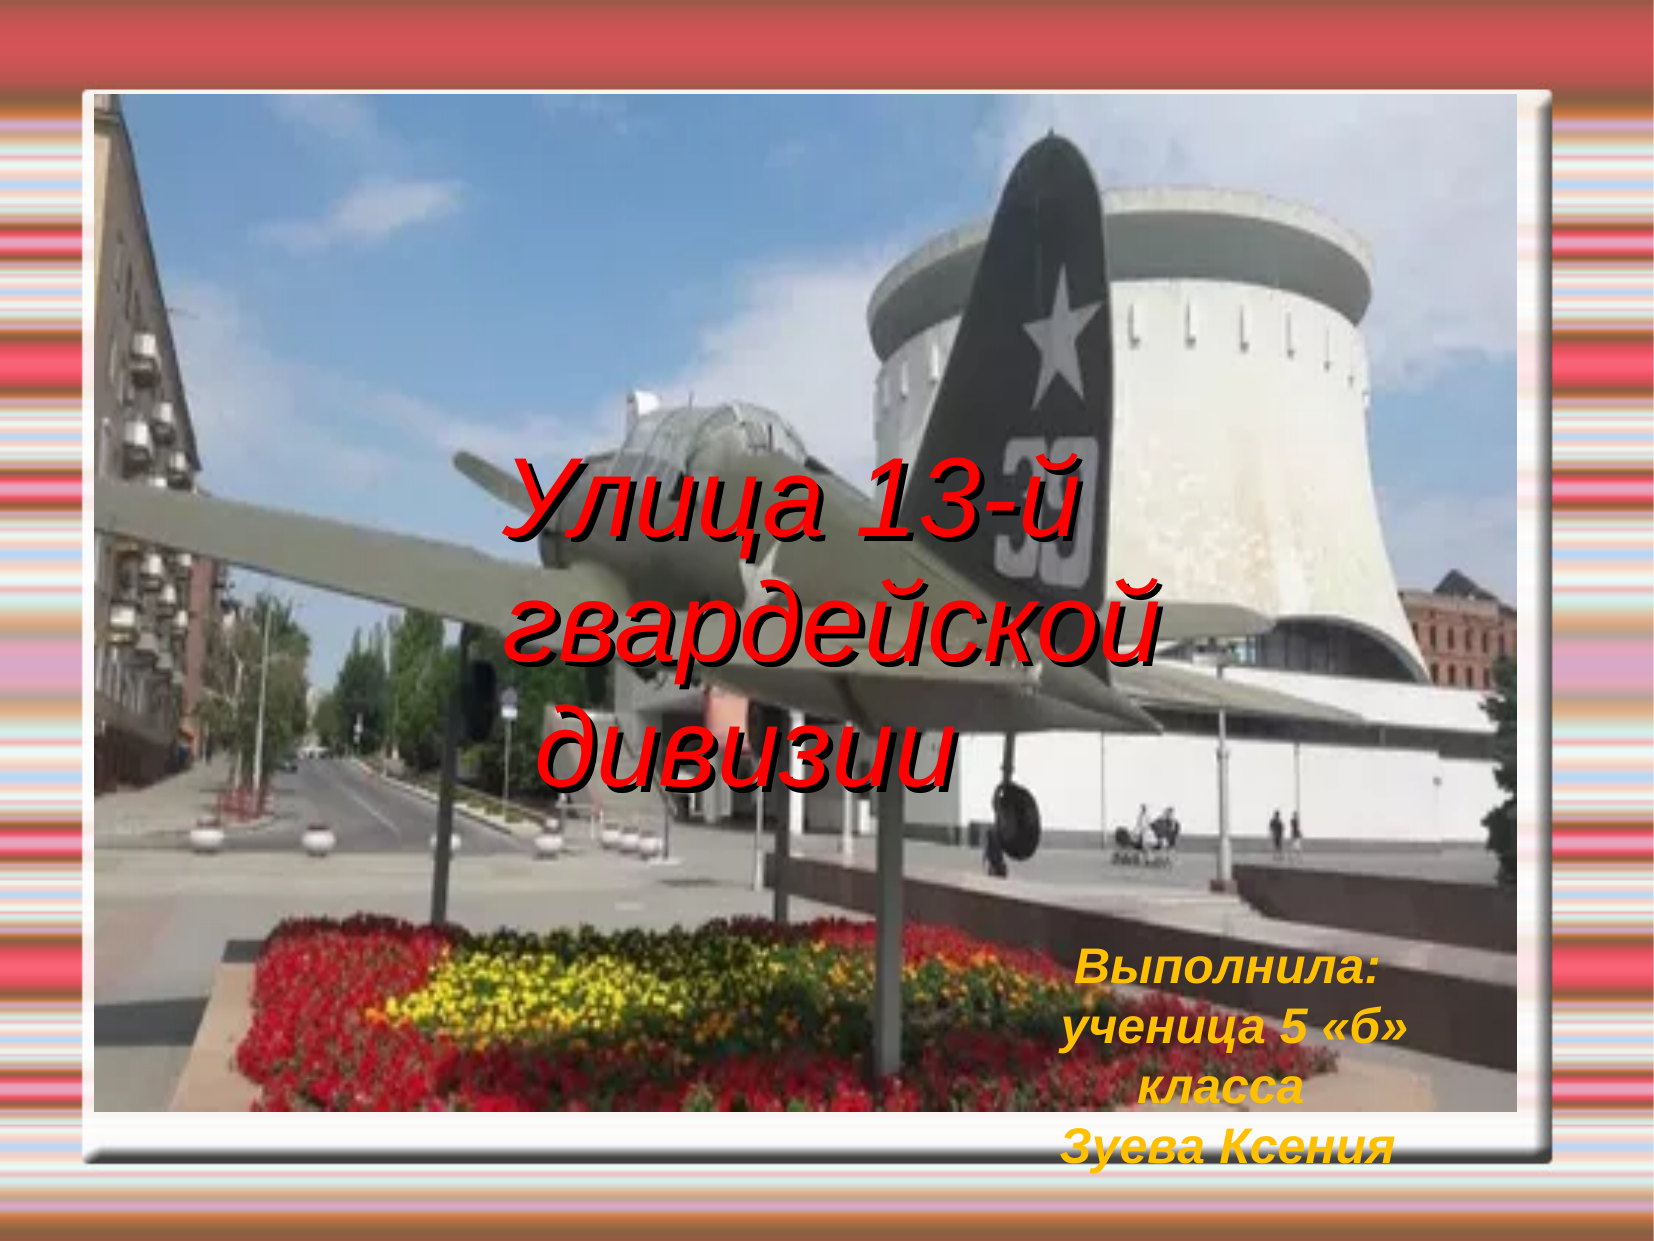

#
Улица 13-й
гвардейской
 дивизии
Выполнила:
 ученица 5 «б» класса
Зуева Ксения